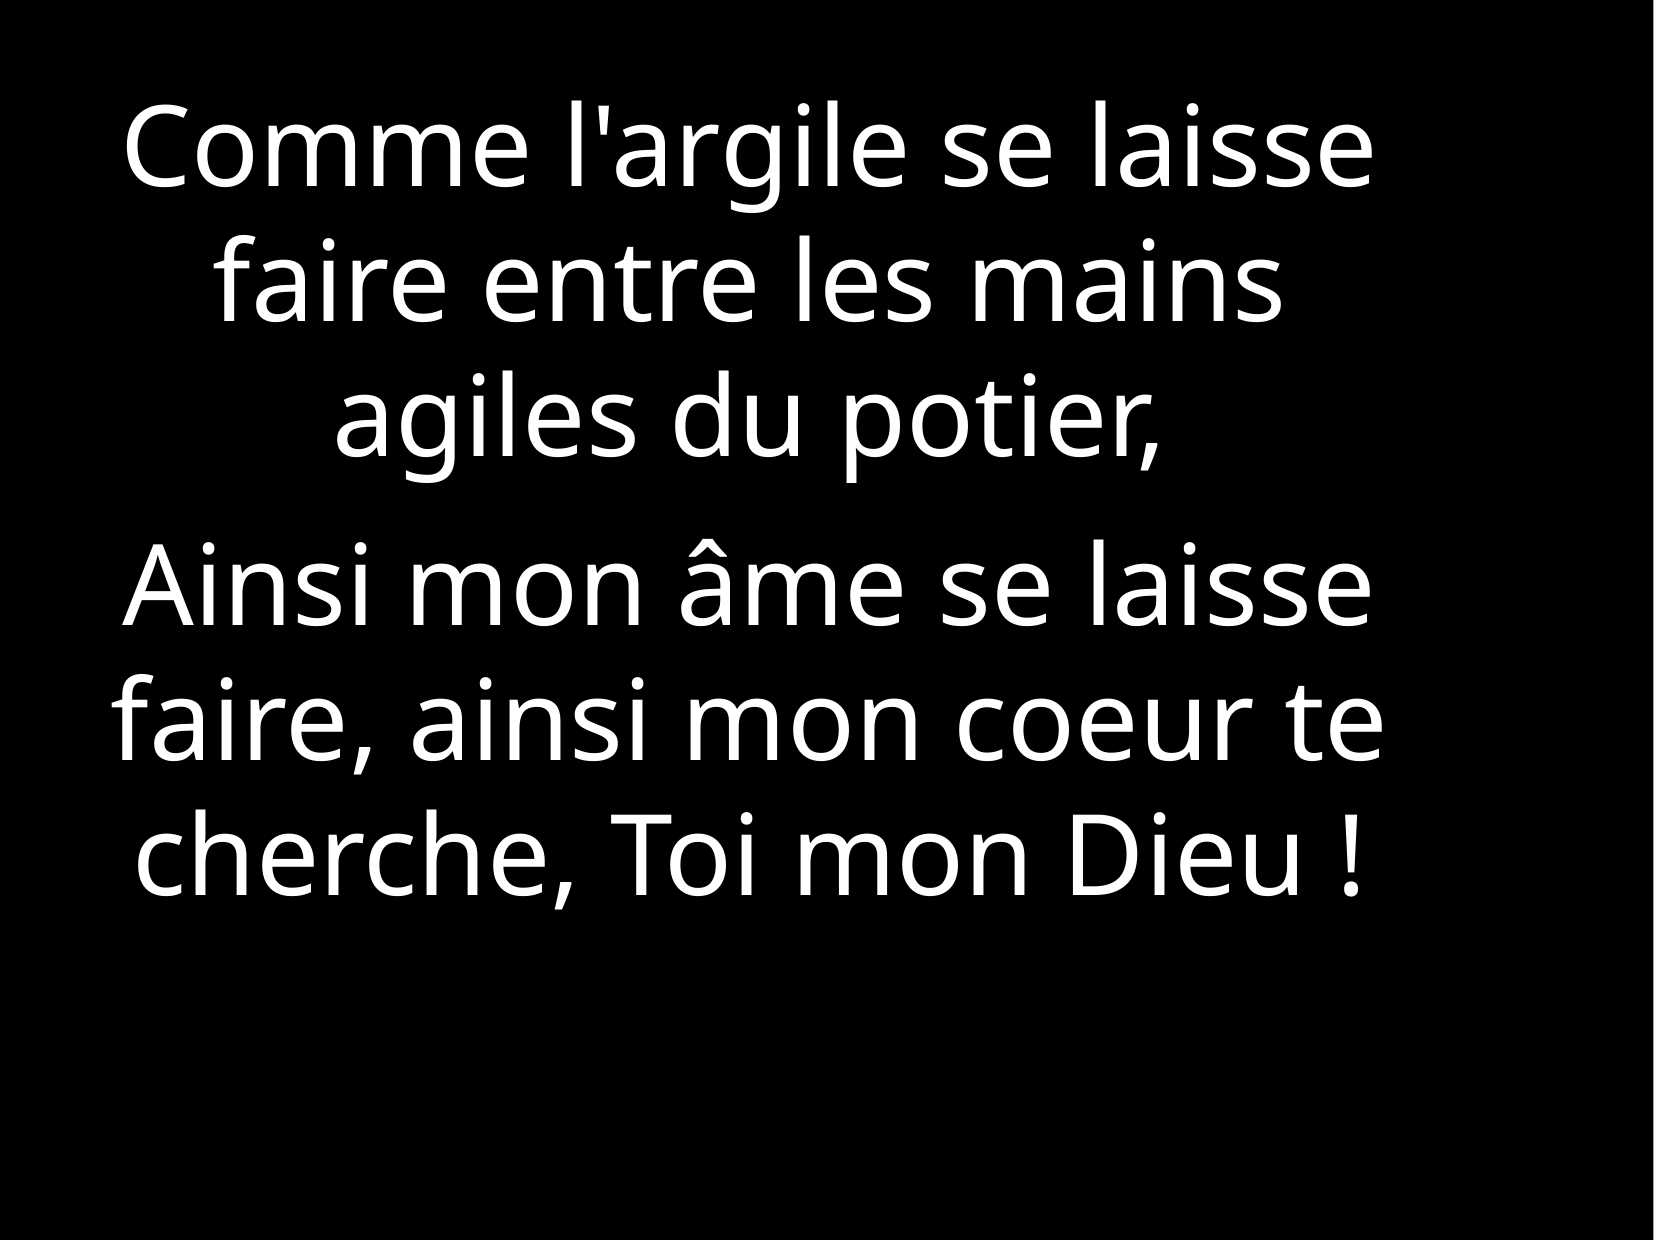

Comme l'argile se laisse faire entre les mains agiles du potier,
Ainsi mon âme se laisse faire, ainsi mon coeur te cherche, Toi mon Dieu !